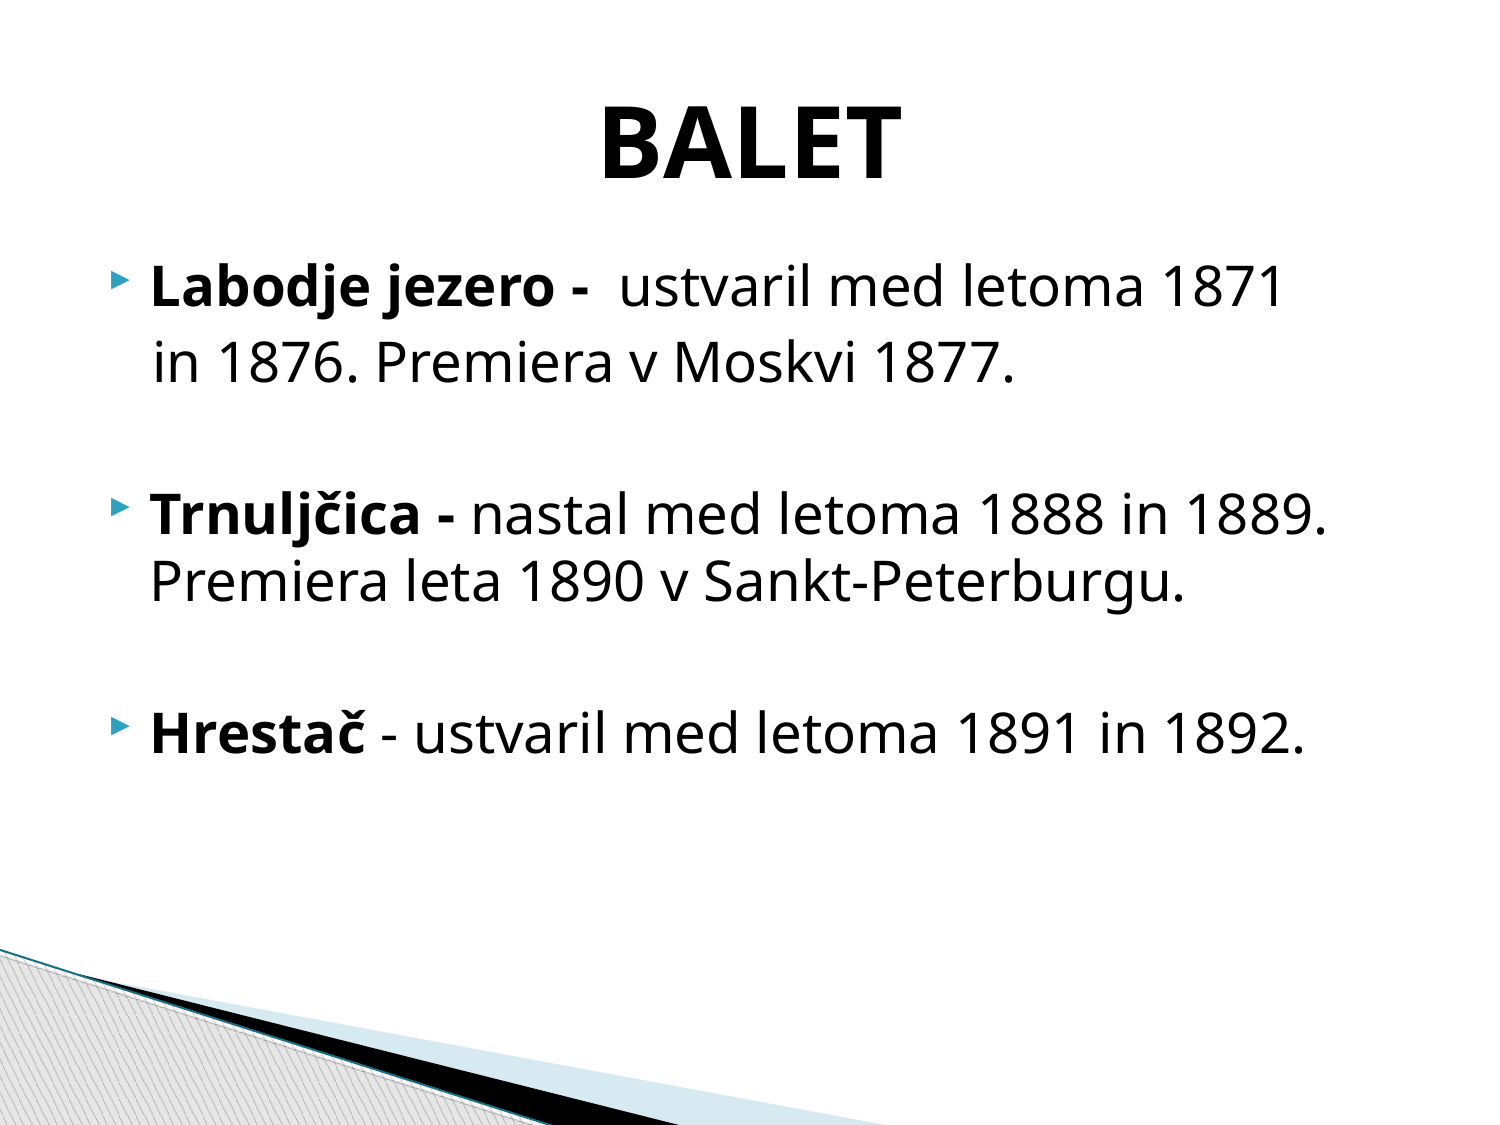

BALET
# Labodje jezero -  ustvaril med letoma 1871
 in 1876. Premiera v Moskvi 1877.
Trnuljčica - nastal med letoma 1888 in 1889. Premiera leta 1890 v Sankt-Peterburgu.
Hrestač - ustvaril med letoma 1891 in 1892.